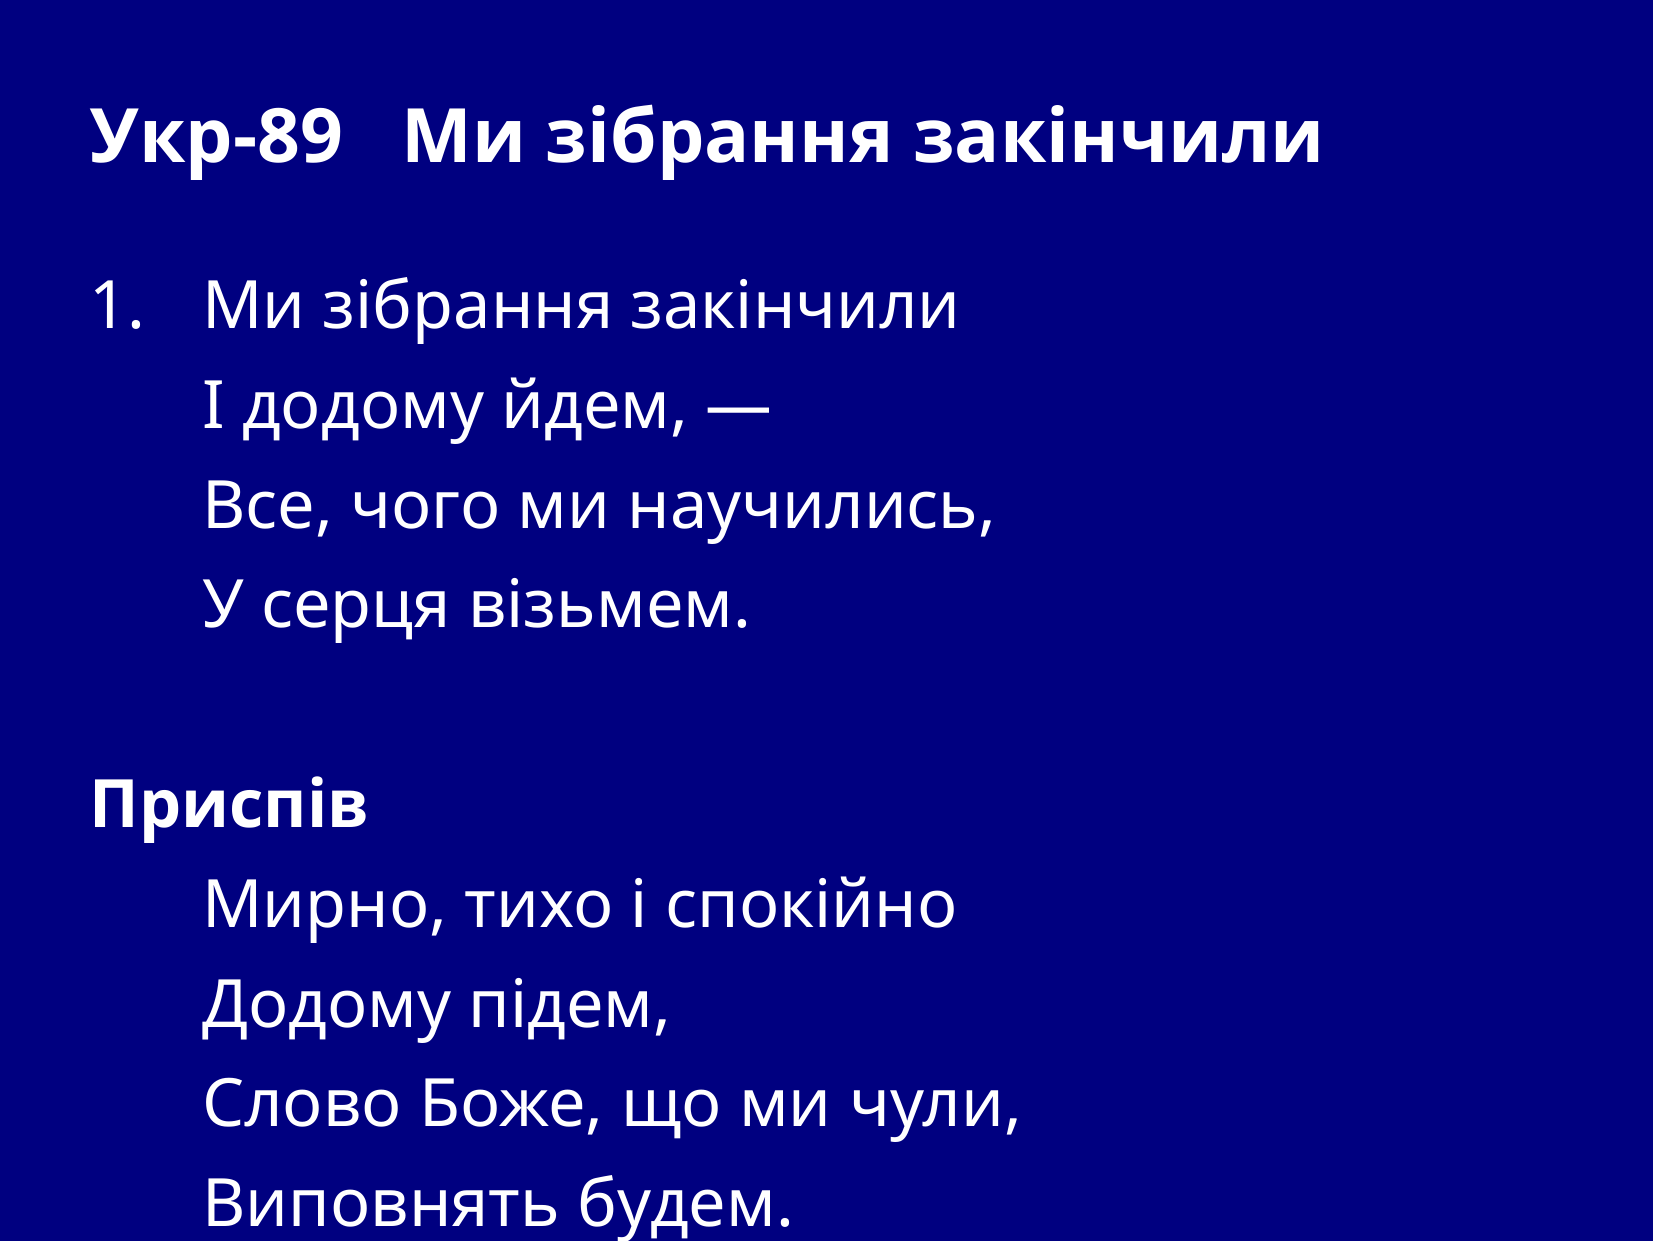

Укр-89 Ми зібрання закінчили
1.	Ми зібрання закінчили
	І додому йдем, ―
	Все, чого ми научились,
	У серця візьмем.
Приспів
	Мирно, тихо і спокійно
	Додому підем,
	Слово Боже, що ми чули,
	Виповнять будем.